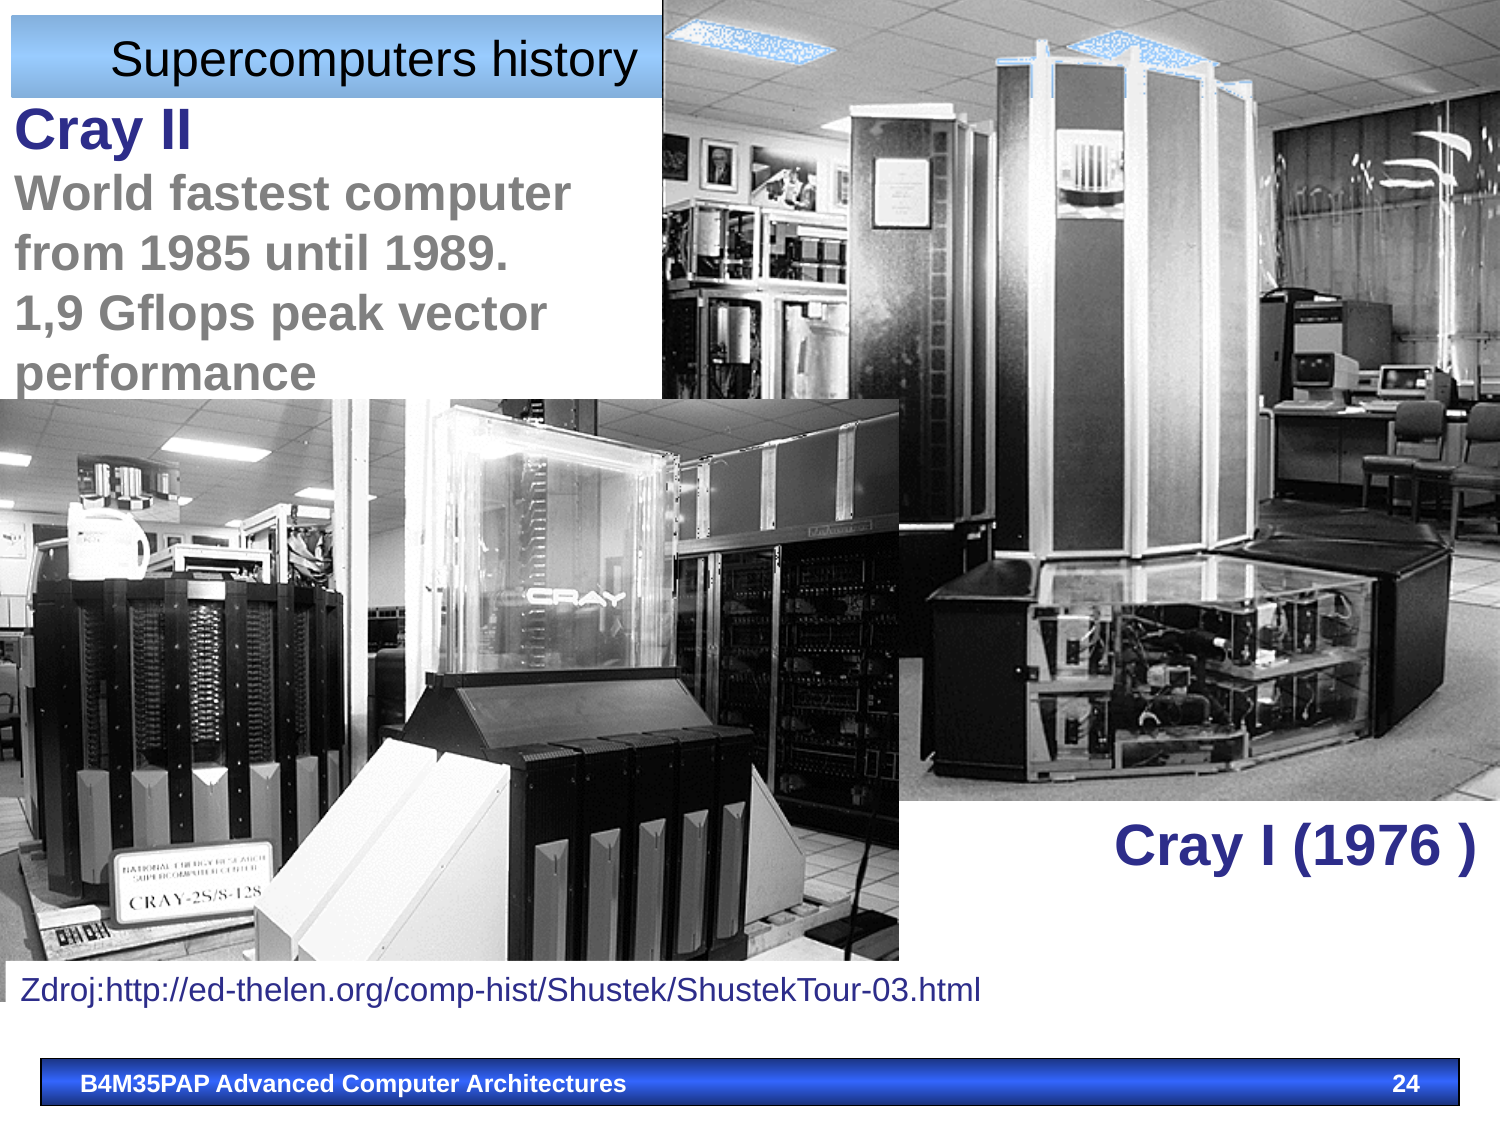

# Supercomputers history
Cray II
World fastest computer from 1985 until 1989.
1,9 Gflops peak vector performance
Cray I (1976 )
Zdroj:http://ed-thelen.org/comp-hist/Shustek/ShustekTour-03.html